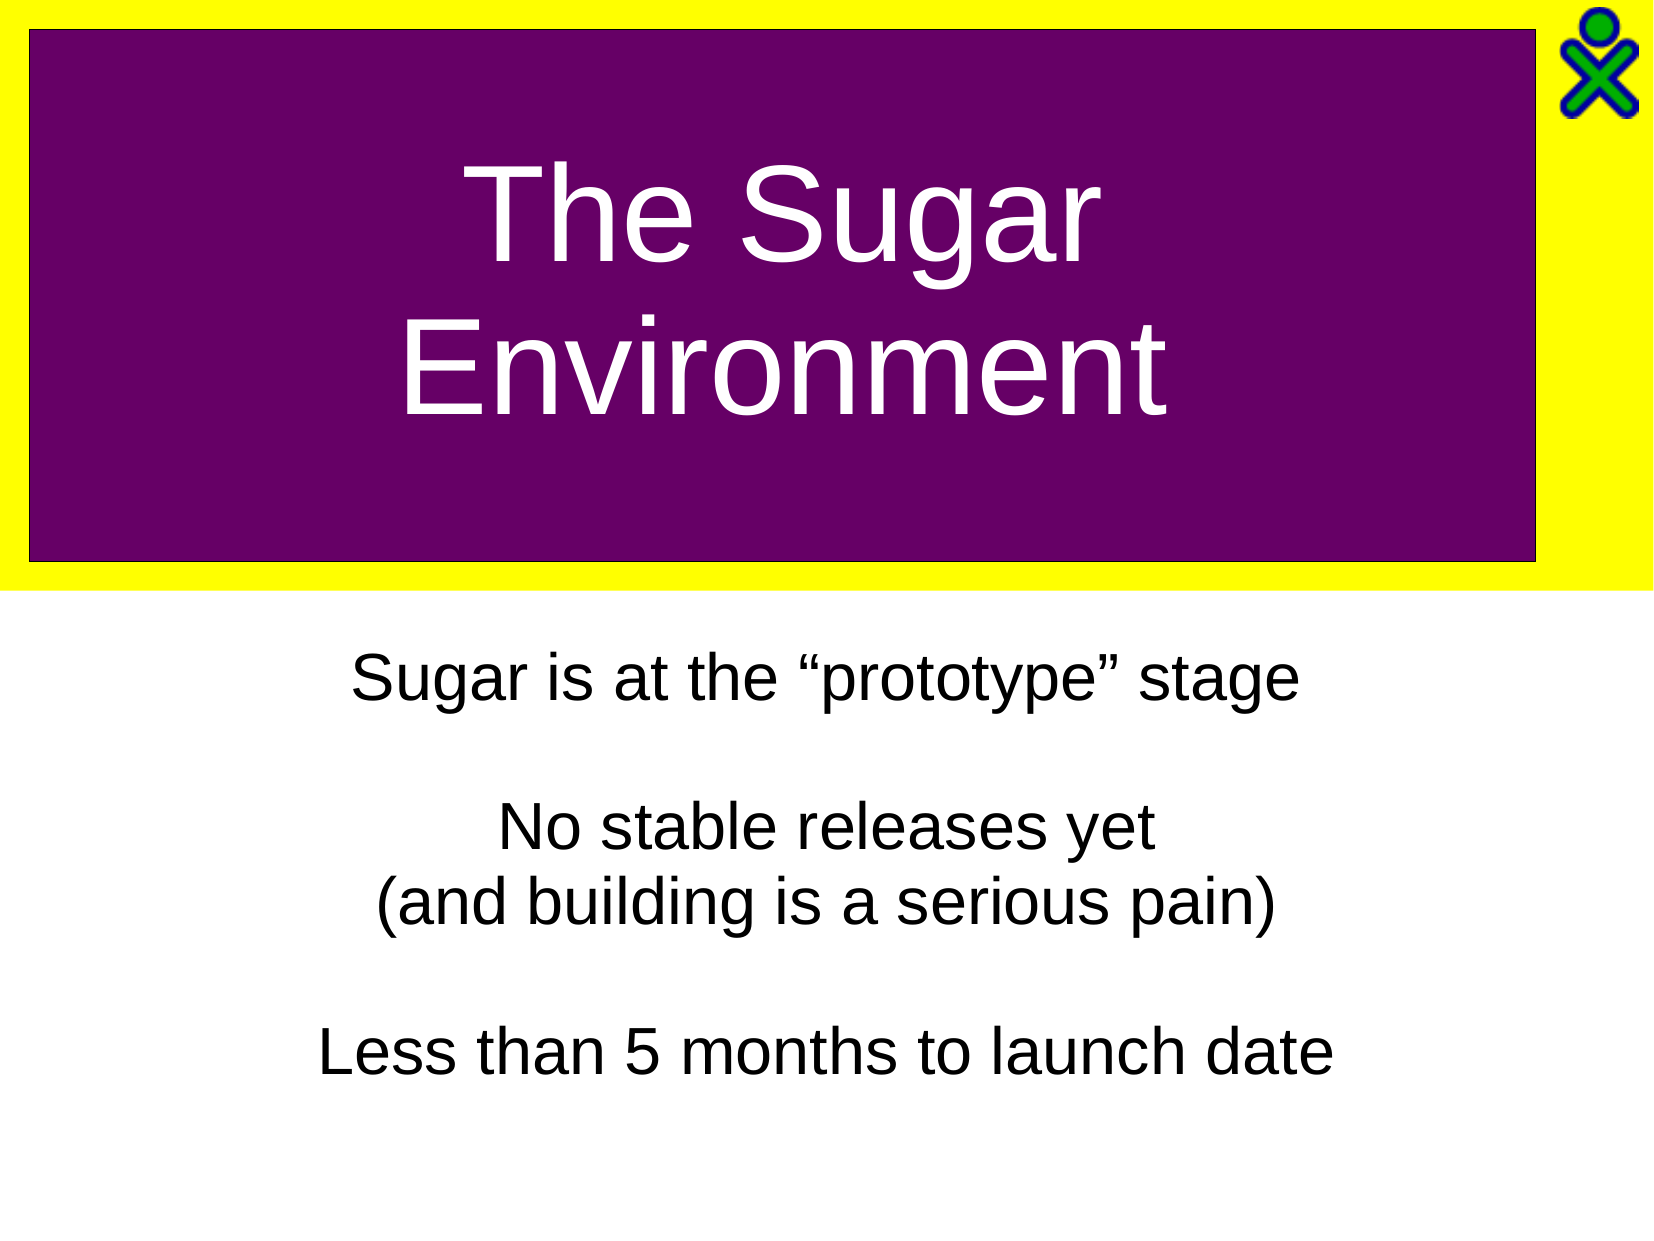

# The Sugar Environment
Sugar is at the “prototype” stage
No stable releases yet
(and building is a serious pain)
Less than 5 months to launch date